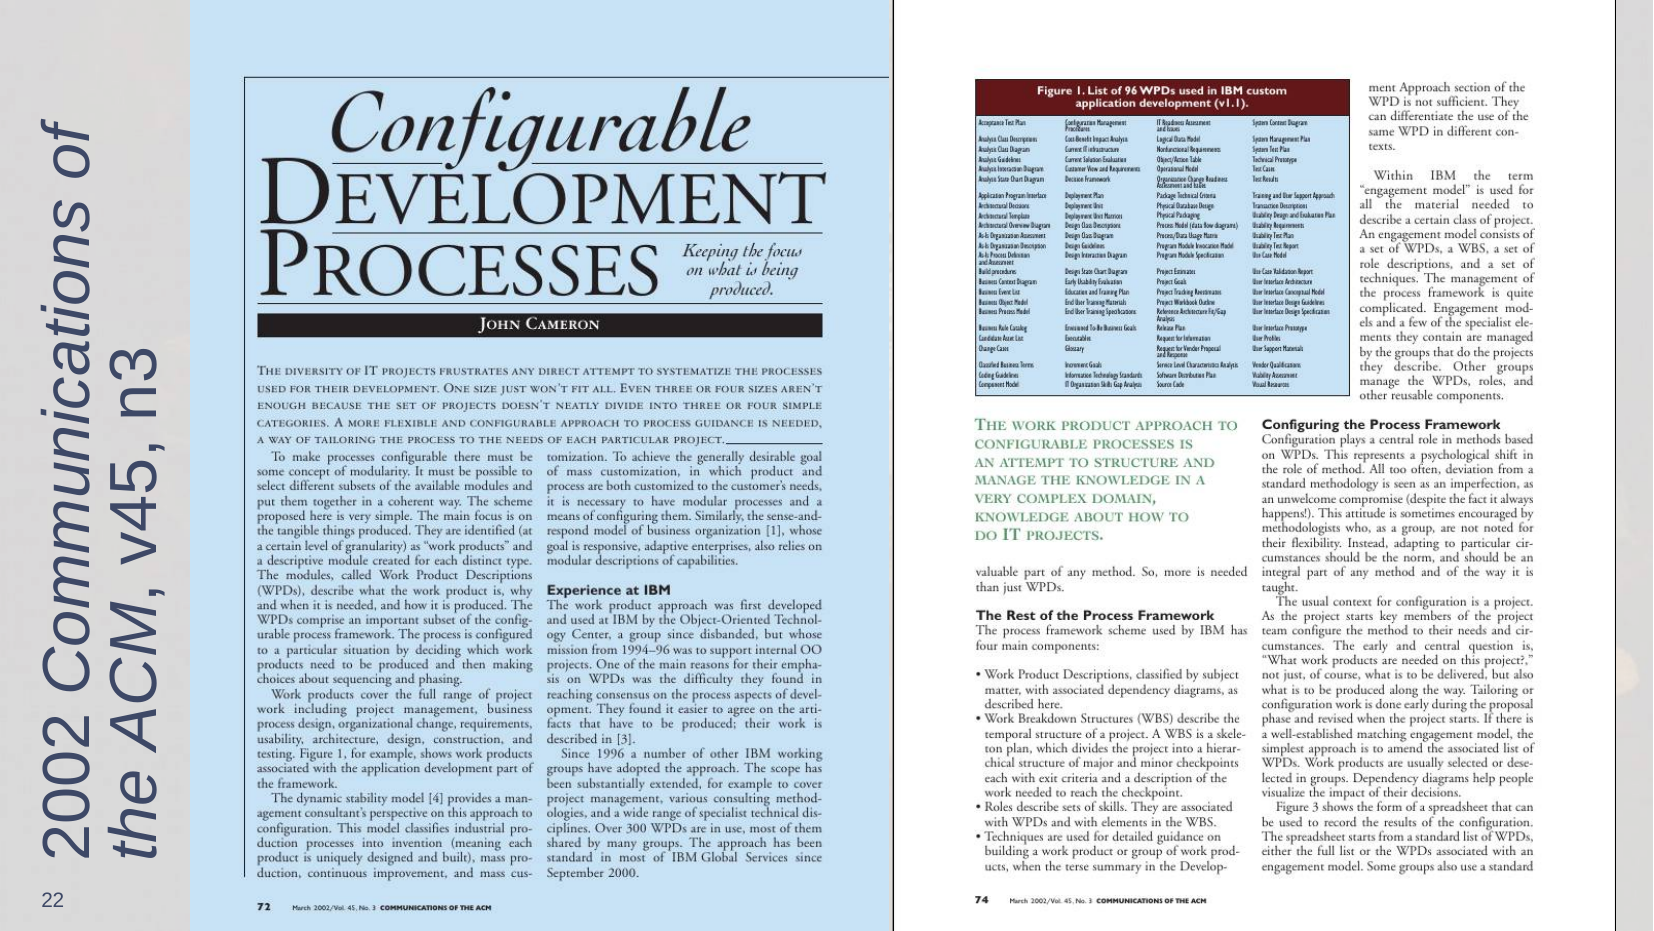

# 2002 Communications of the ACM, v45, n3
Evolving Pattern Language towards an Affordance Language
May 2018
22